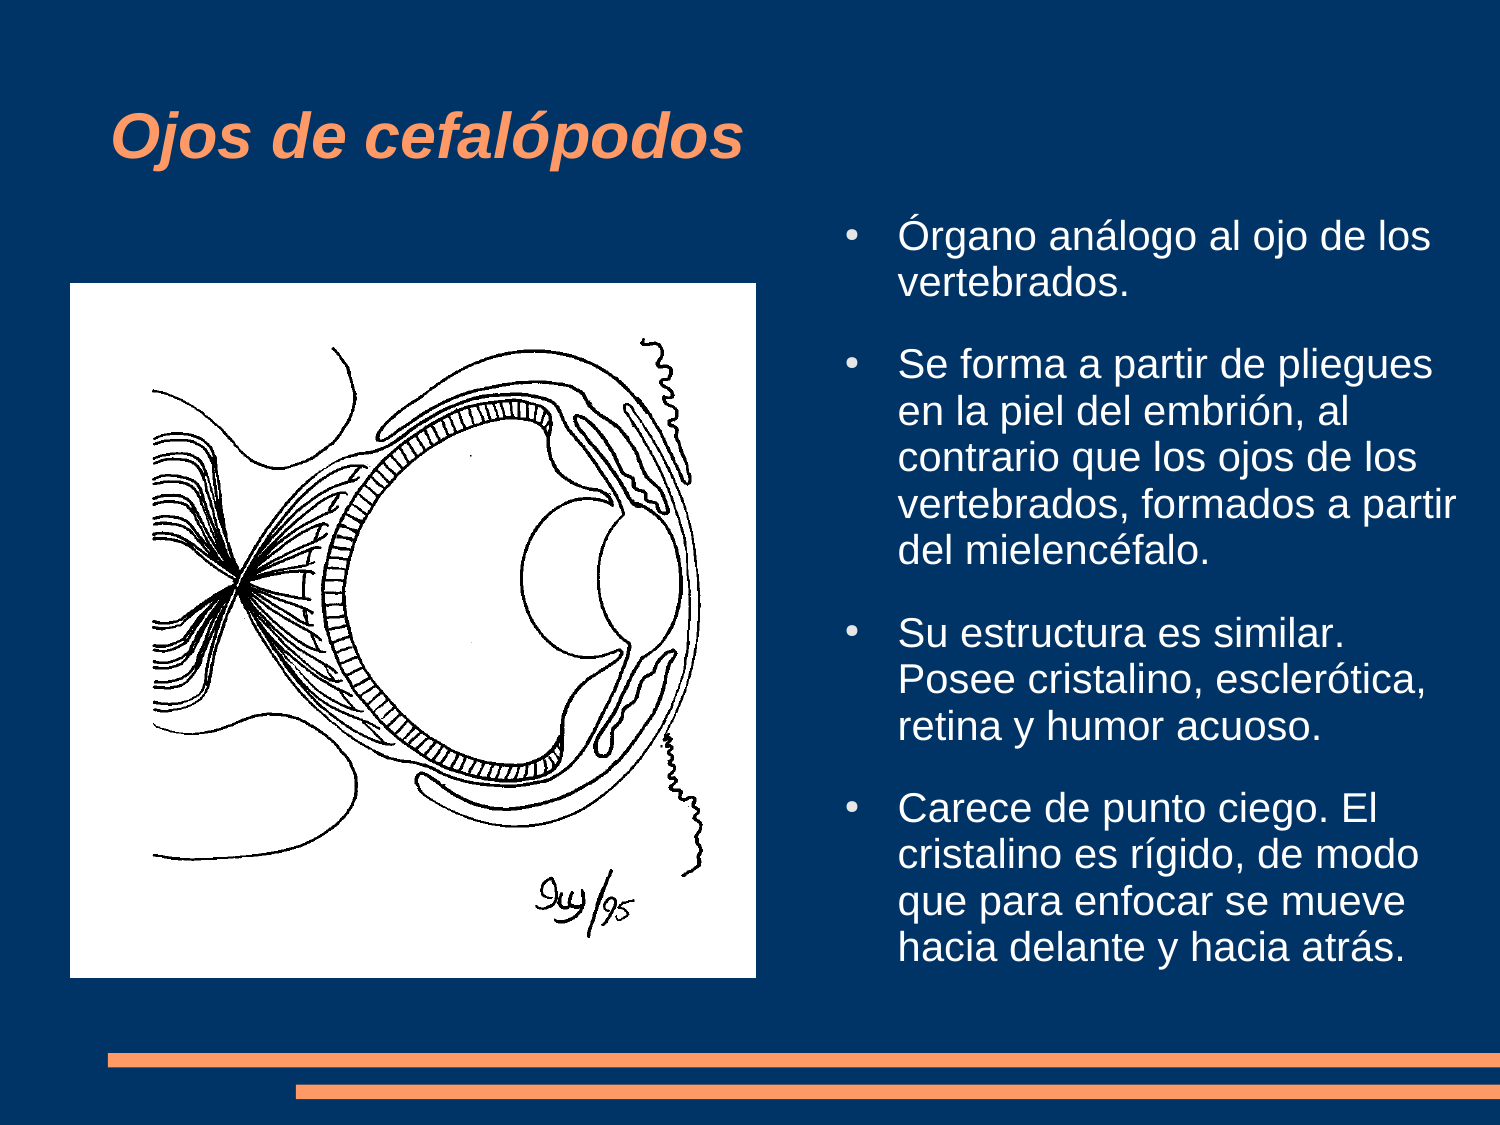

# Ojos de cefalópodos
Órgano análogo al ojo de los vertebrados.
Se forma a partir de pliegues en la piel del embrión, al contrario que los ojos de los vertebrados, formados a partir del mielencéfalo.
Su estructura es similar. Posee cristalino, esclerótica, retina y humor acuoso.
Carece de punto ciego. El cristalino es rígido, de modo que para enfocar se mueve hacia delante y hacia atrás.